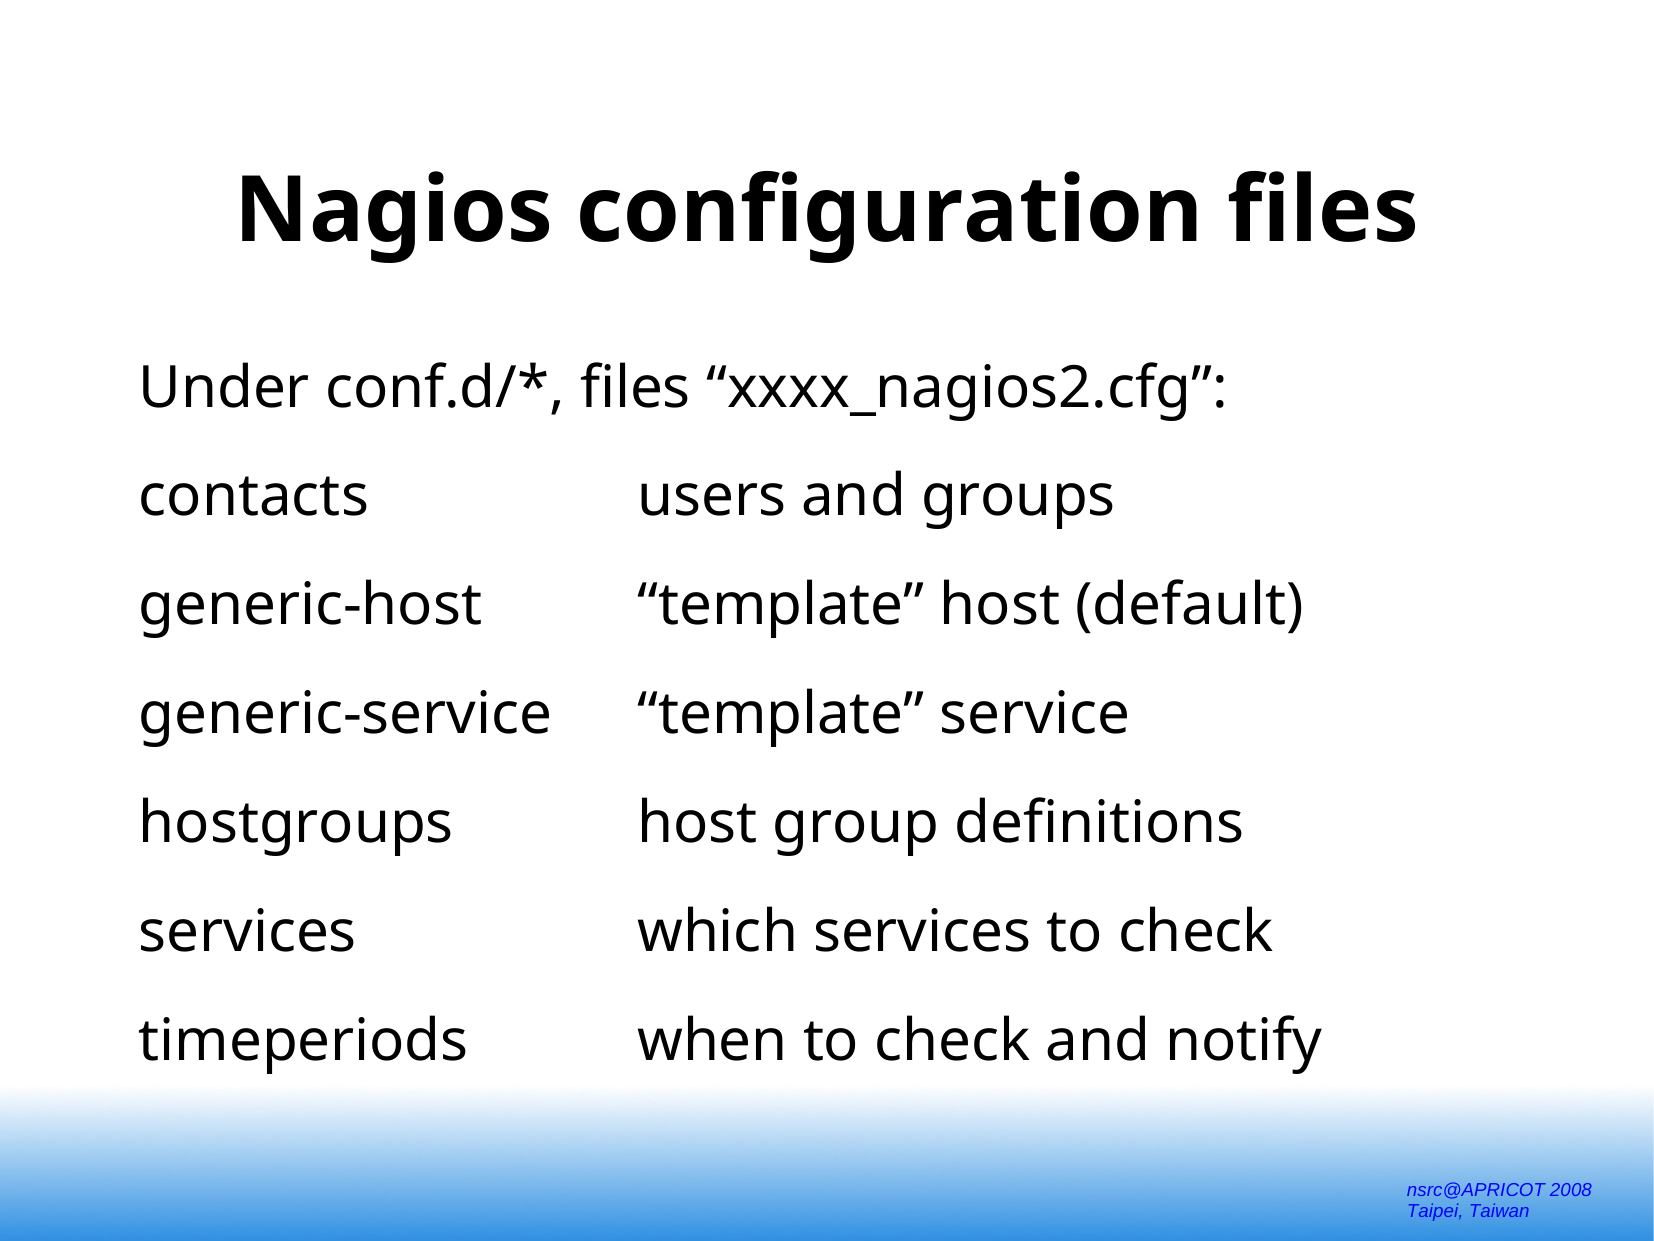

# Nagios configuration files
Under conf.d/*, files “xxxx_nagios2.cfg”:
contacts				users and groups
generic-host			“template” host (default)
generic-service 	“template” service
hostgroups			host group definitions
services				which services to check
timeperiods			when to check and notify